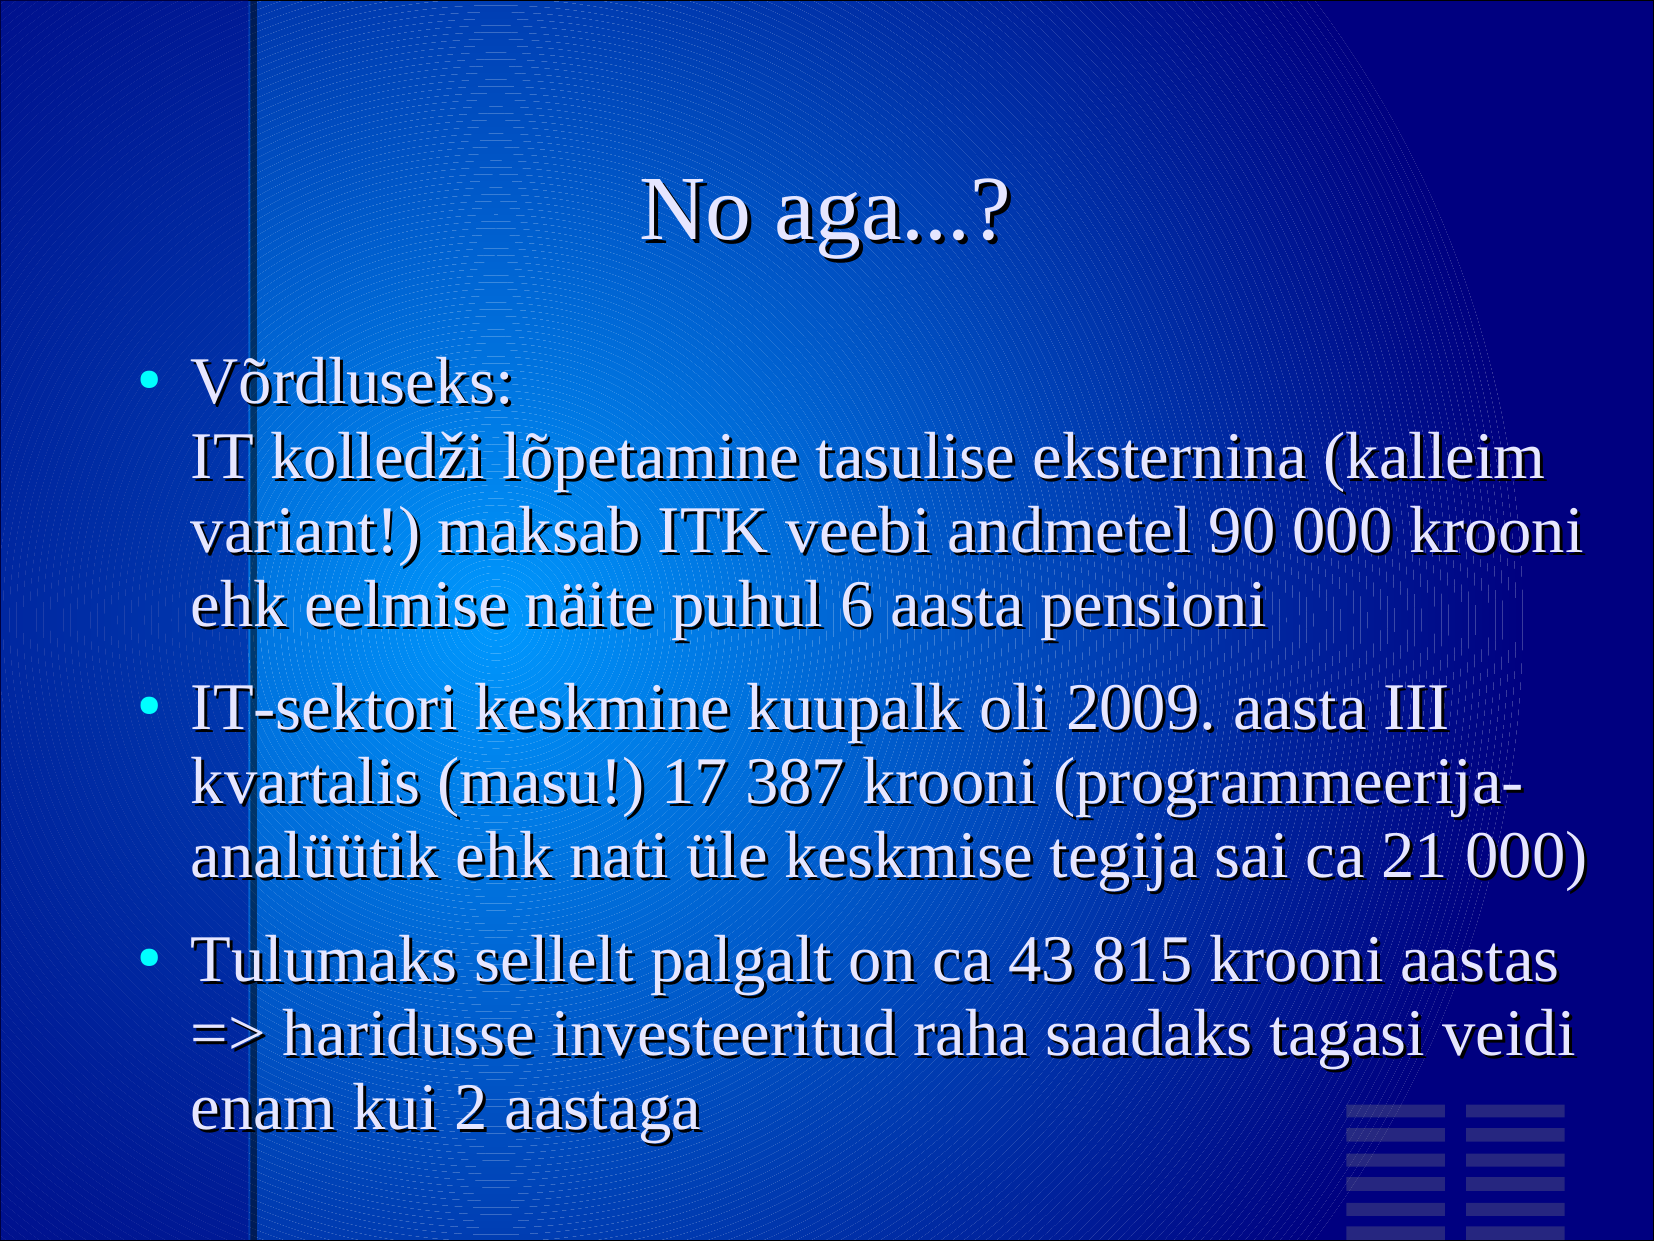

# No aga...?
Võrdluseks:
IT kolledži lõpetamine tasulise eksternina (kalleim variant!) maksab ITK veebi andmetel 90 000 krooni ehk eelmise näite puhul 6 aasta pensioni
IT-sektori keskmine kuupalk oli 2009. aasta III kvartalis (masu!) 17 387 krooni (programmeerija-analüütik ehk nati üle keskmise tegija sai ca 21 000)
Tulumaks sellelt palgalt on ca 43 815 krooni aastas => haridusse investeeritud raha saadaks tagasi veidi enam kui 2 aastaga